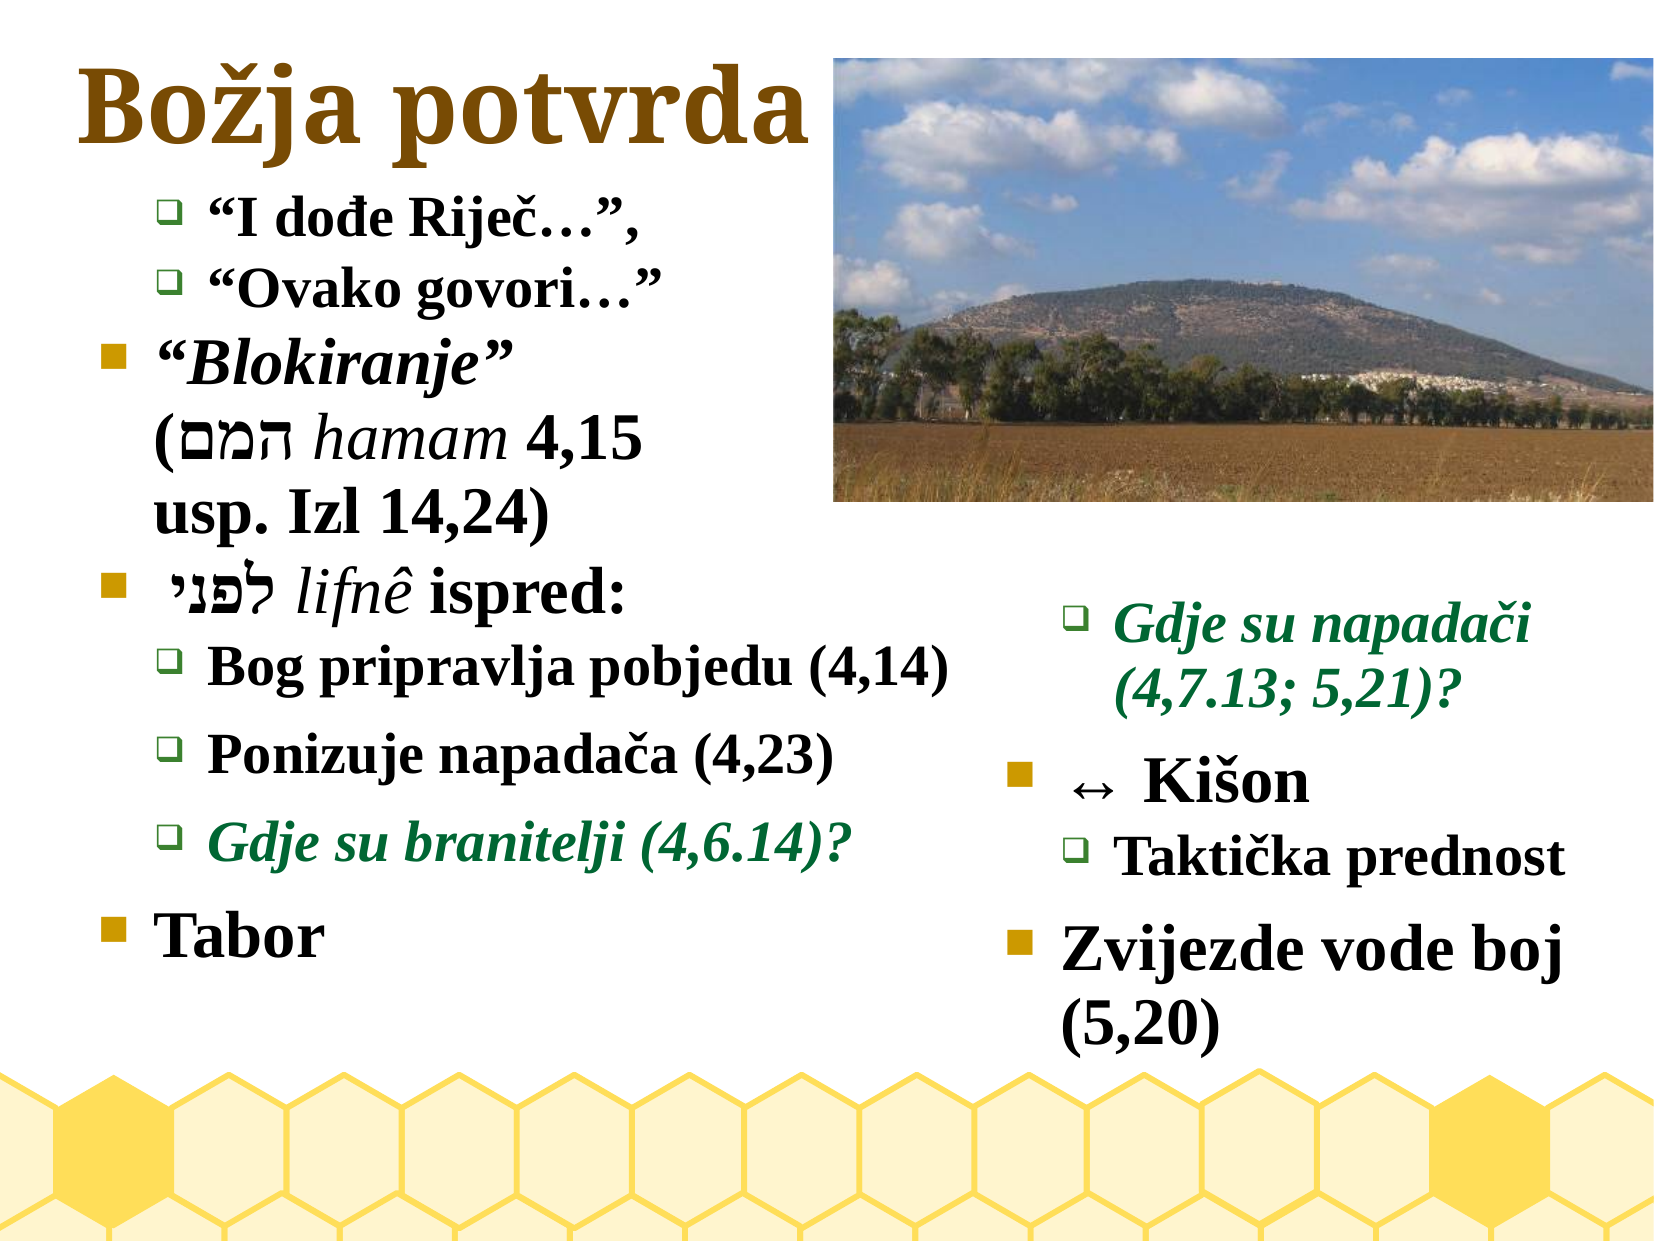

# Božja potvrda
“I dođe Riječ…”,
“Ovako govori…”
“Blokiranje”
(המם hamam 4,15
usp. Izl 14,24)
 לפני lifnê ispred:
Bog pripravlja pobjedu (4,14)
Ponizuje napadača (4,23)
Gdje su branitelji (4,6.14)?
Tabor
Gdje su napadači
(4,7.13; 5,21)?
↔ Kišon
Taktička prednost
Zvijezde vode boj (5,20)